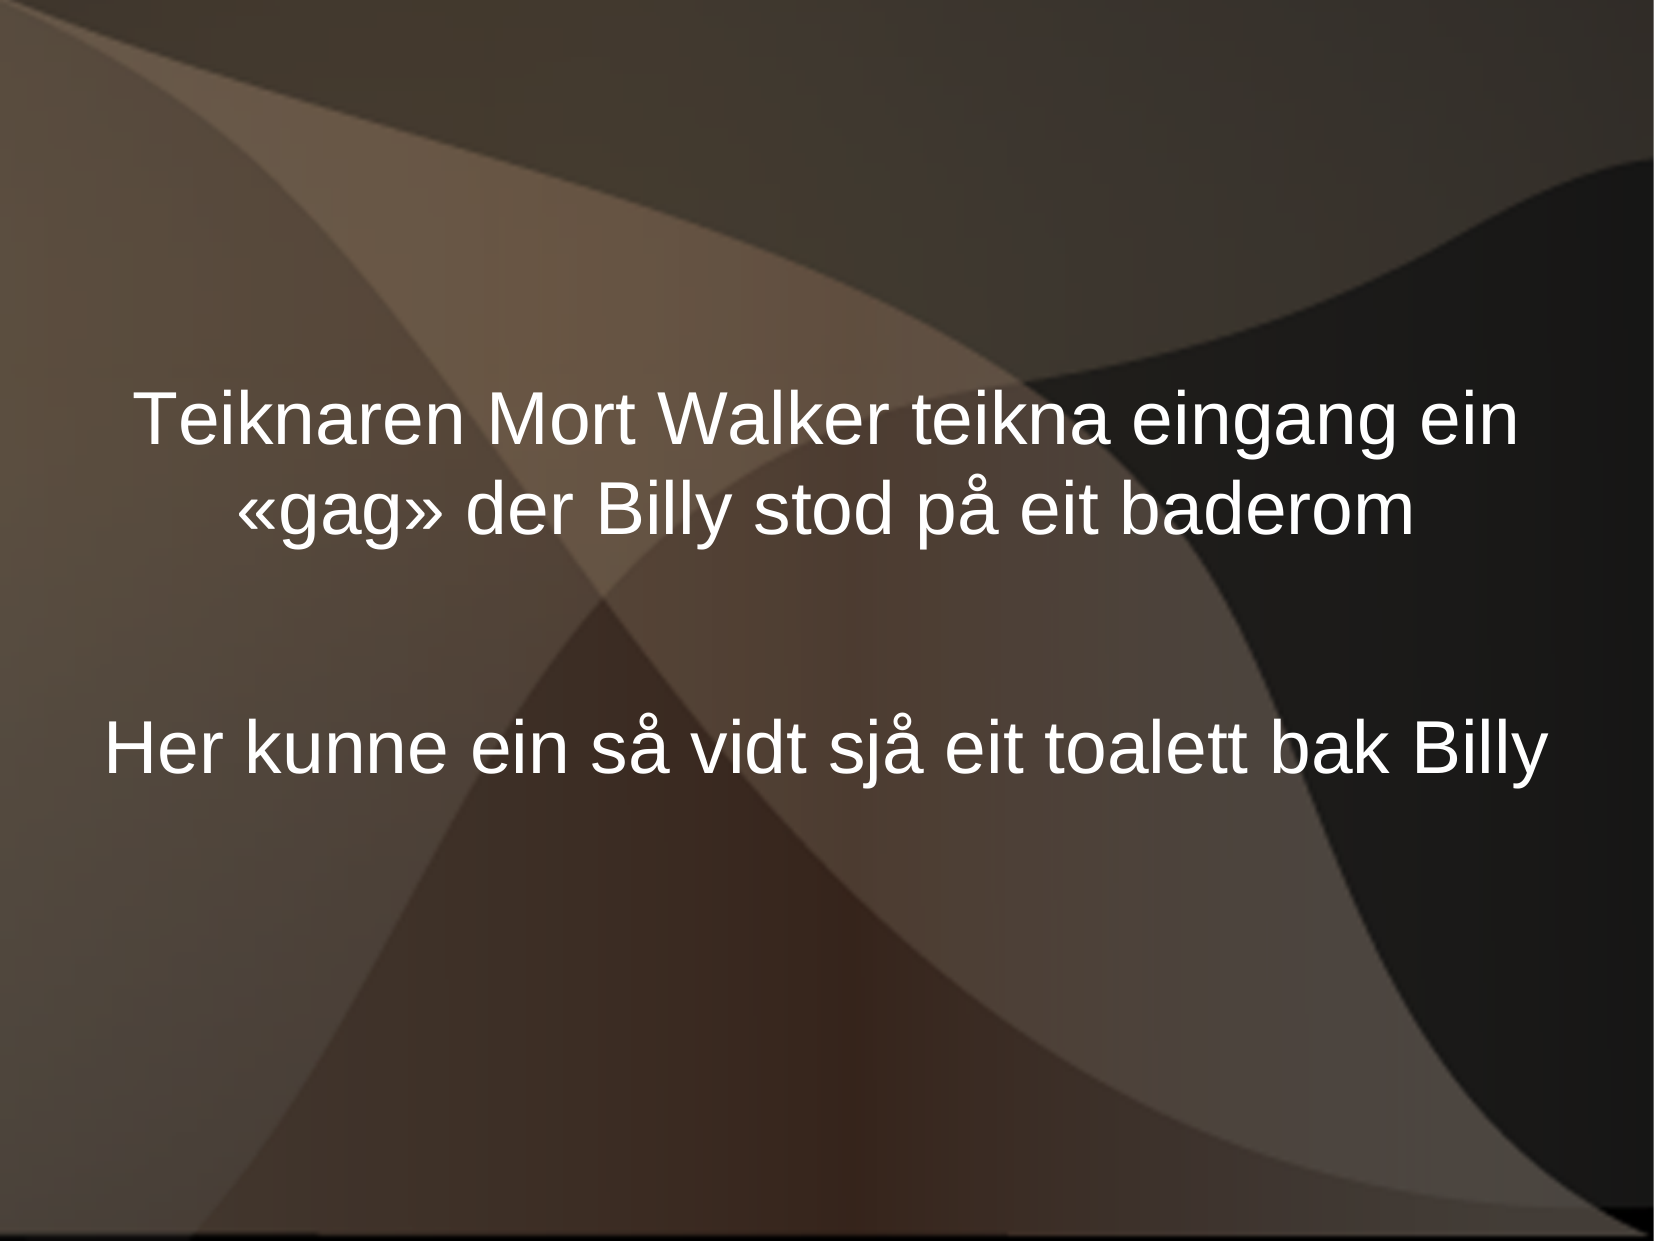

# Teiknaren Mort Walker teikna eingang ein «gag» der Billy stod på eit baderom
Her kunne ein så vidt sjå eit toalett bak Billy